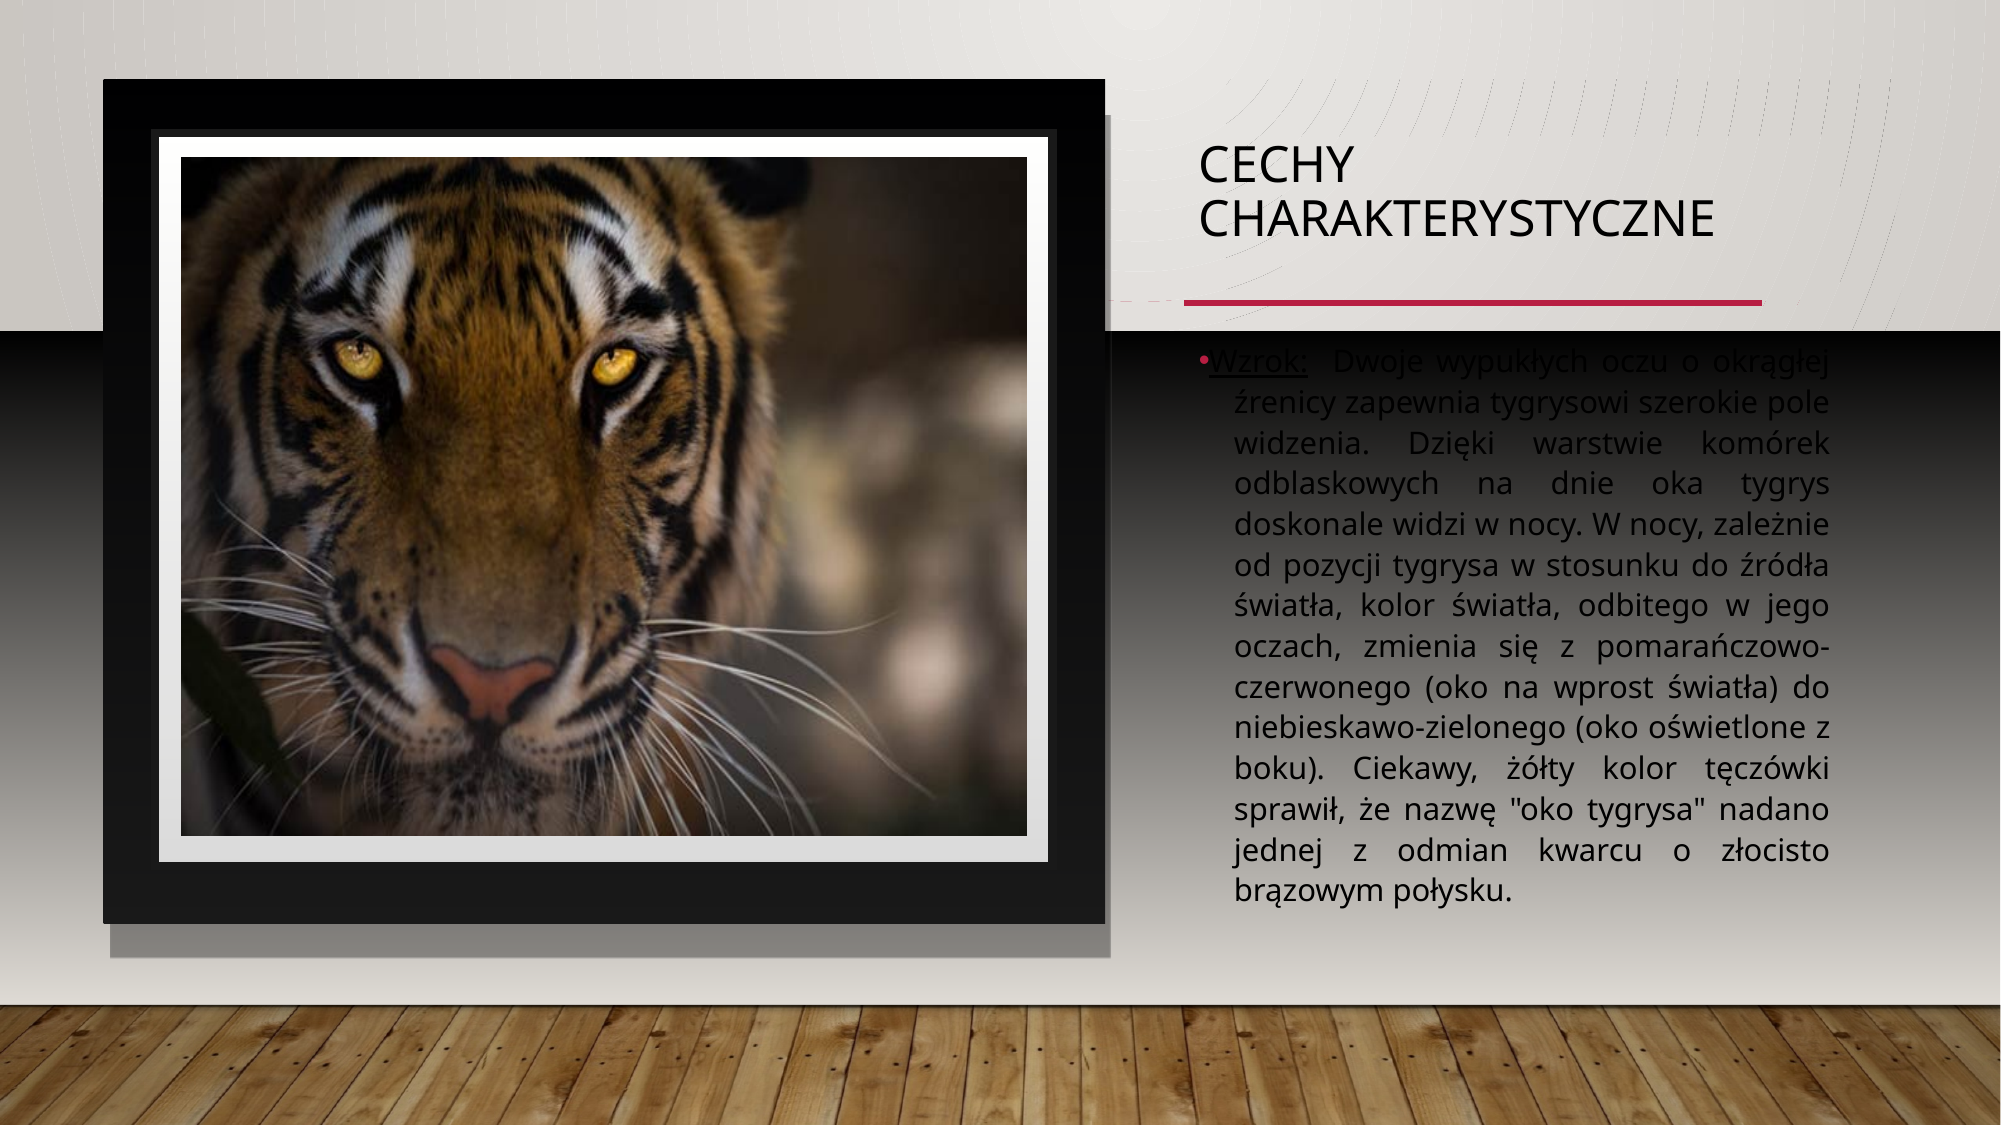

# Cechy charakterystyczne
Wzrok: Dwoje wypukłych oczu o okrągłej źrenicy zapewnia tygrysowi szerokie pole widzenia. Dzięki warstwie komórek odblaskowych na dnie oka tygrys doskonale widzi w nocy. W nocy, zależnie od pozycji tygrysa w stosunku do źródła światła, kolor światła, odbitego w jego oczach, zmienia się z pomarańczowo-czerwonego (oko na wprost światła) do niebieskawo-zielonego (oko oświetlone z boku). Ciekawy, żółty kolor tęczówki sprawił, że nazwę "oko tygrysa" nadano jednej z odmian kwarcu o złocisto brązowym połysku.